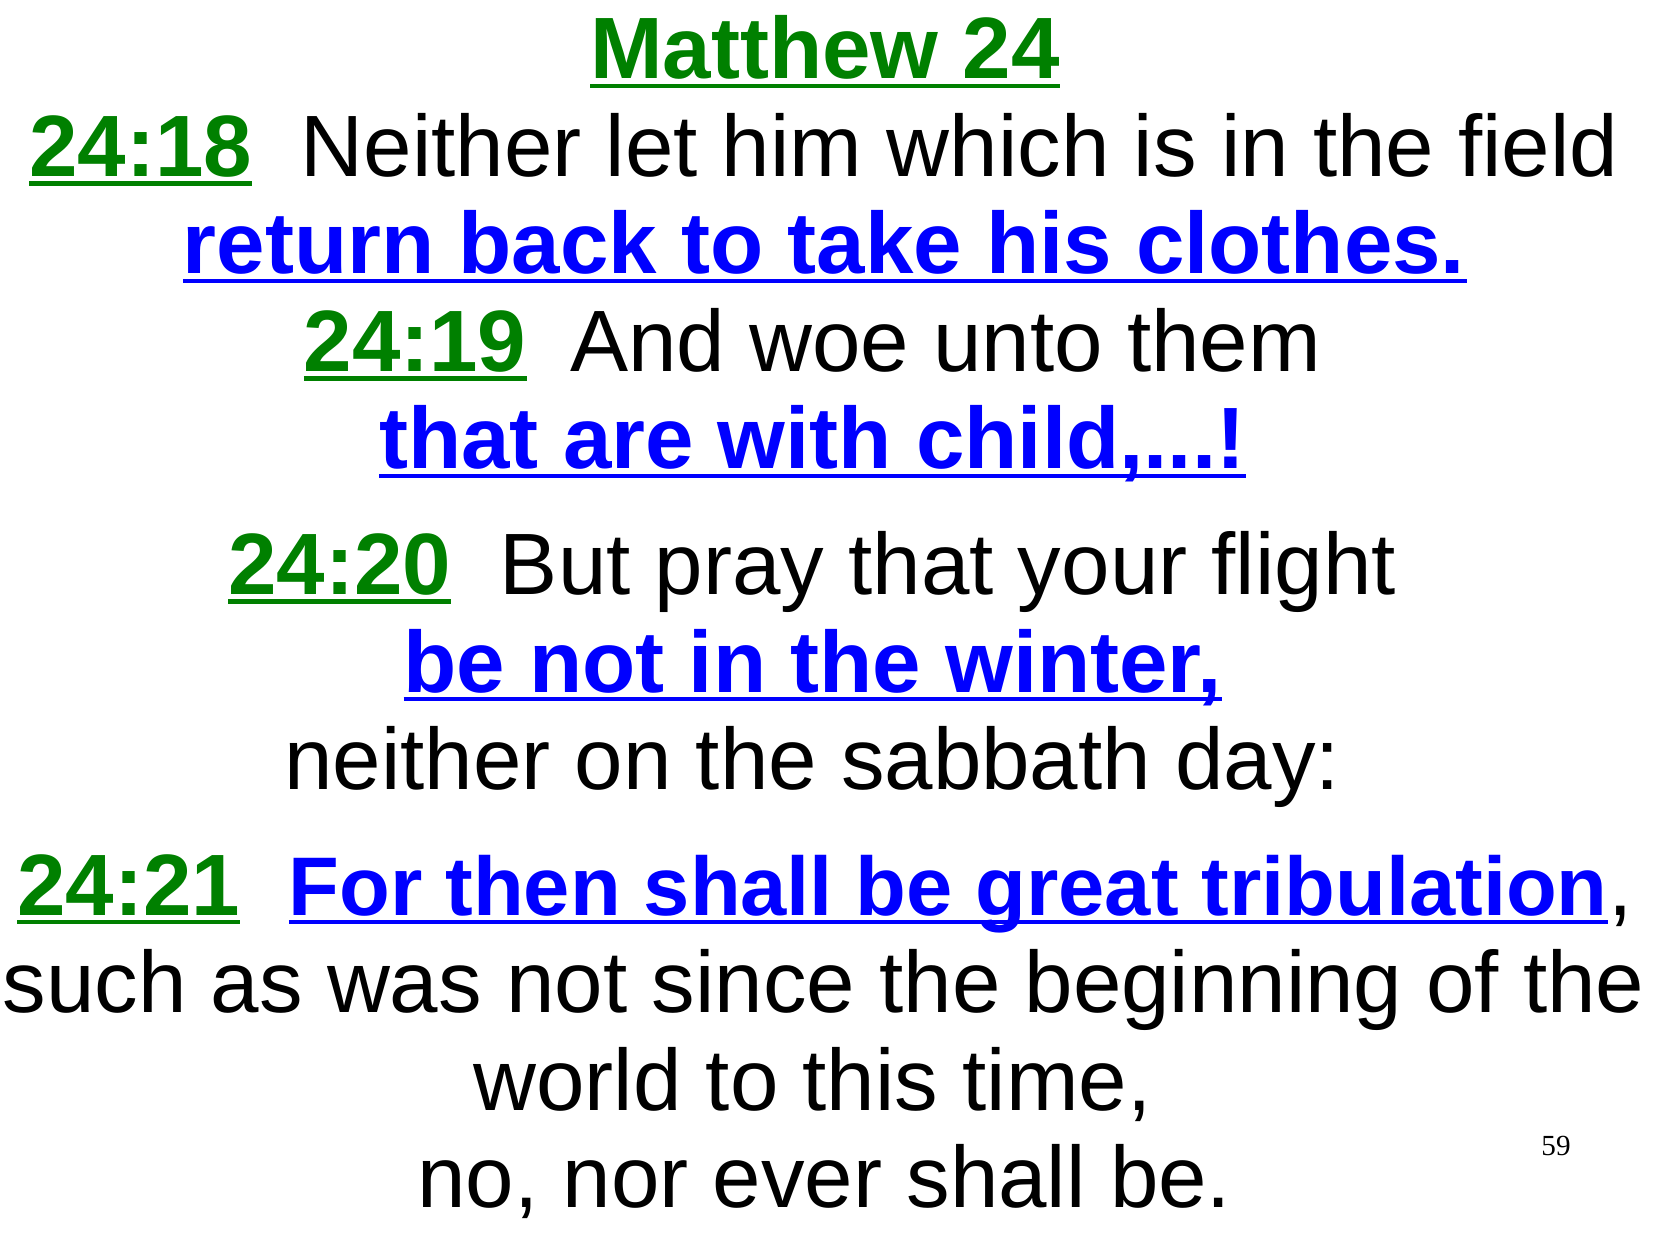

# Matthew 24 24:18  Neither let him which is in the field return back to take his clothes. 24:19  And woe unto them that are with child,...!
24:20  But pray that your flight
be not in the winter,
neither on the sabbath day:
24:21  For then shall be great tribulation, such as was not since the beginning of the world to this time,
no, nor ever shall be.
59